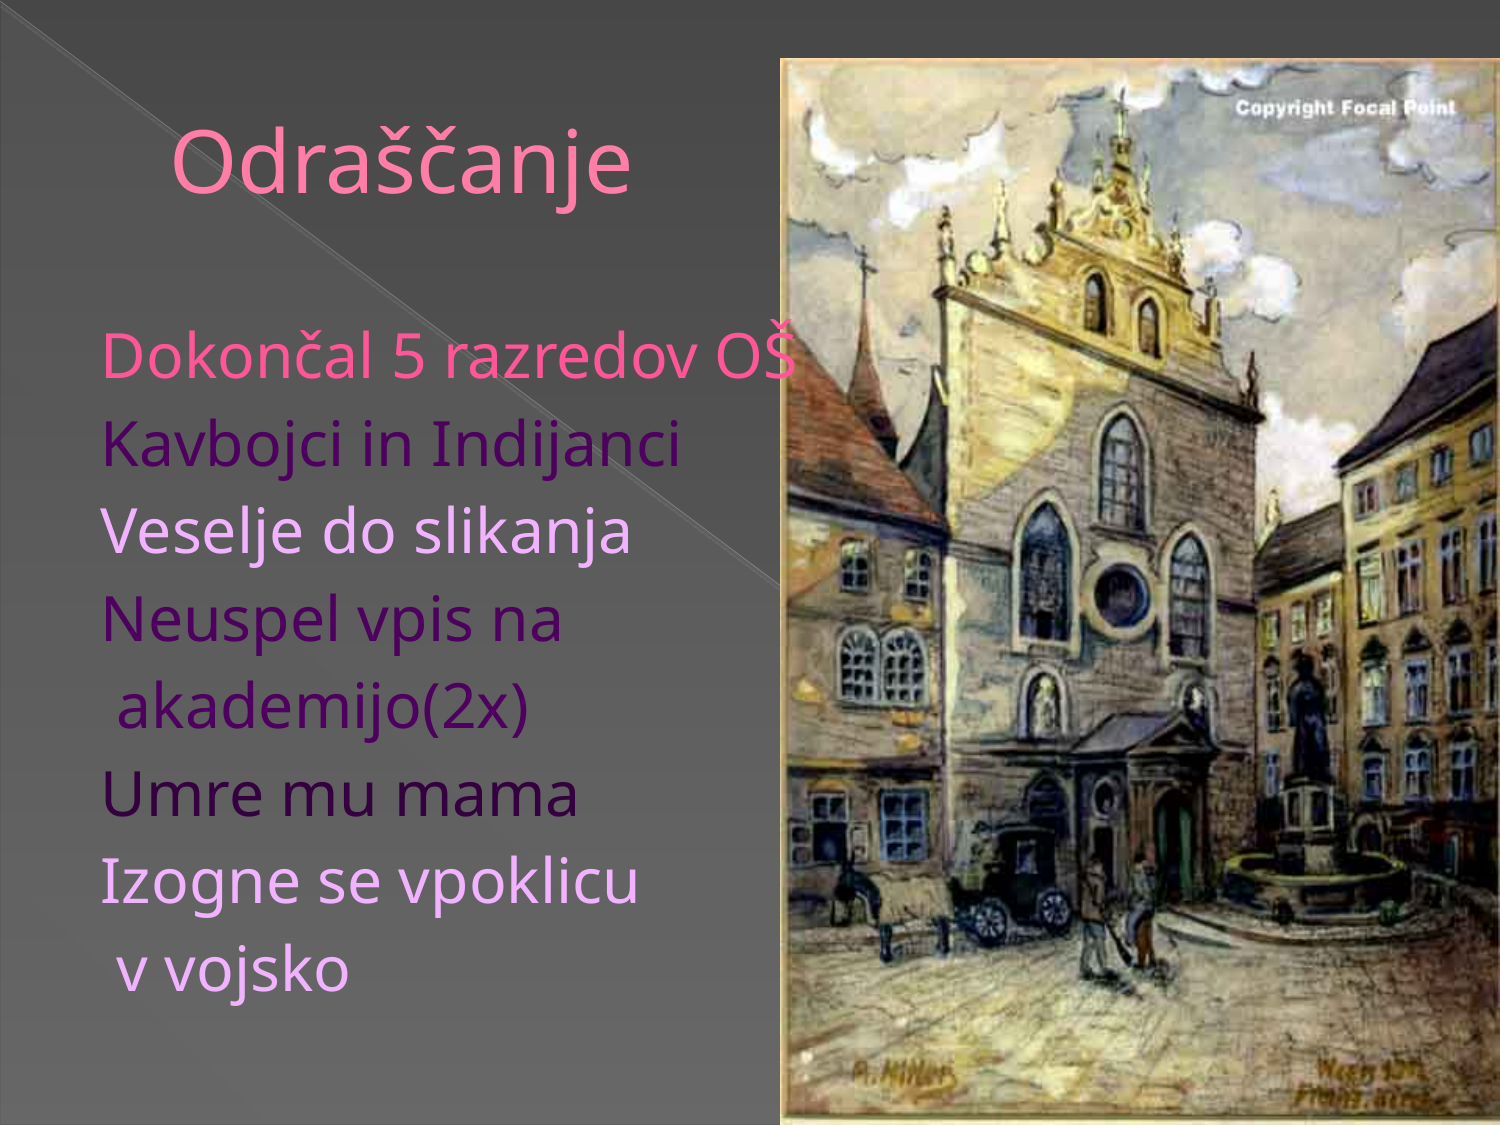

# Odraščanje
Dokončal 5 razredov OŠ
Kavbojci in Indijanci
Veselje do slikanja
Neuspel vpis na
 akademijo(2x)
Umre mu mama
Izogne se vpoklicu
 v vojsko